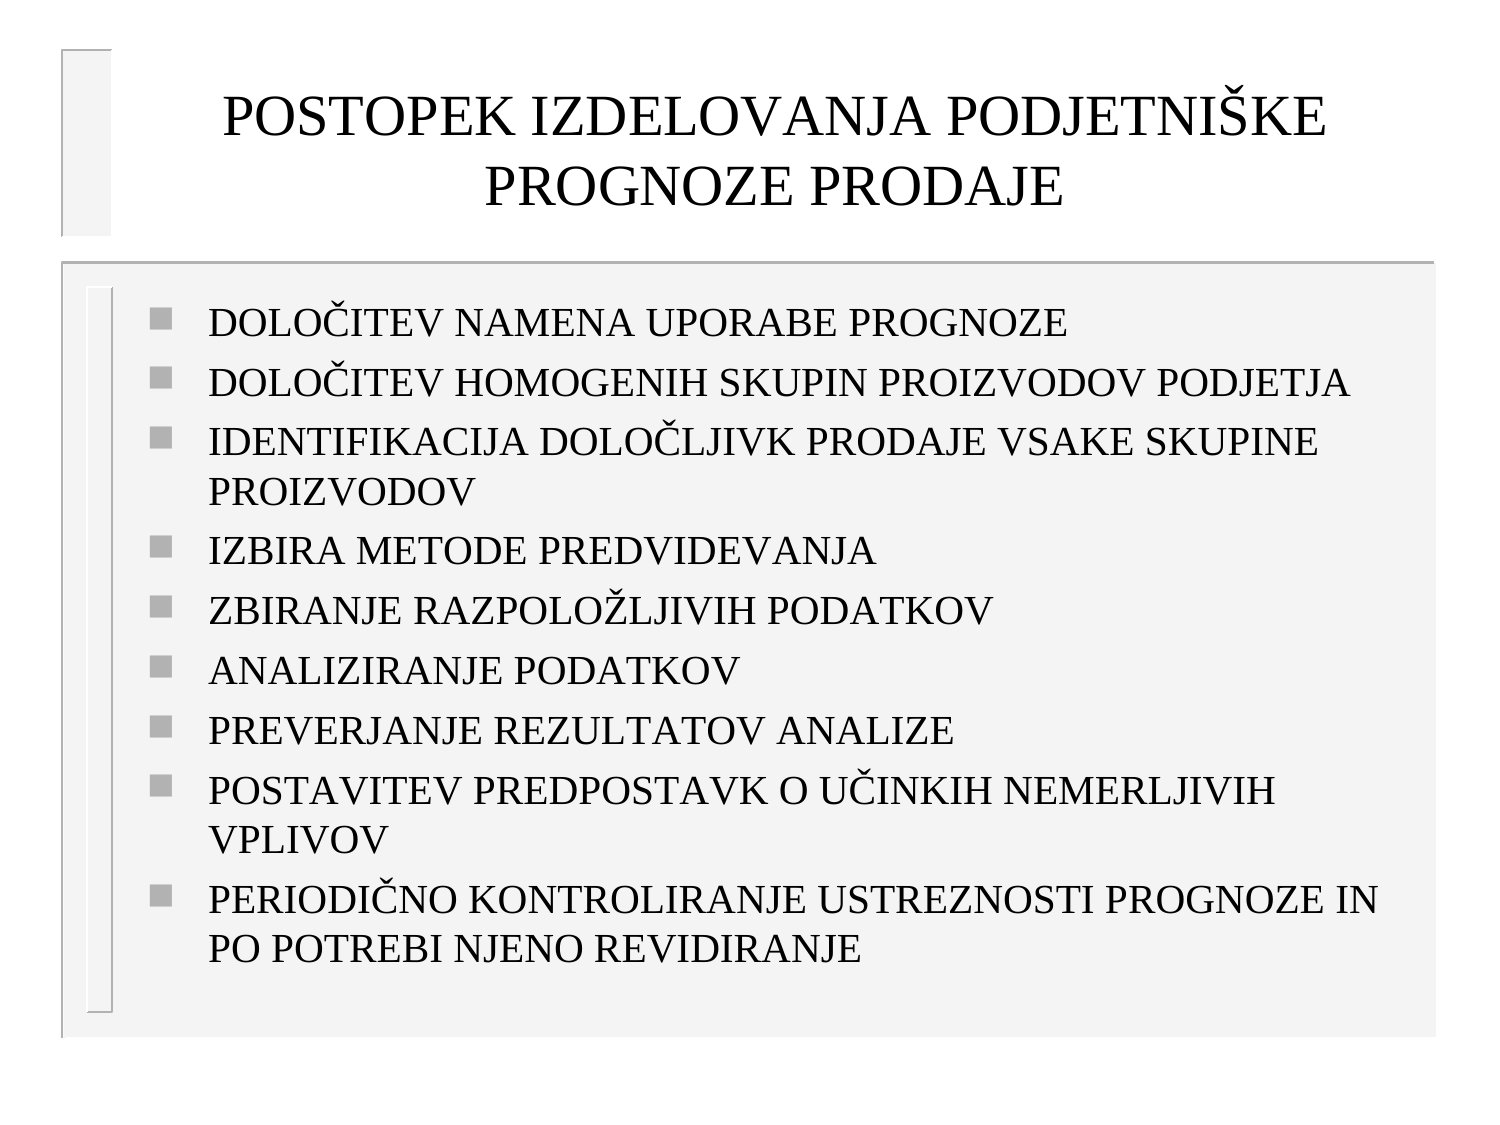

# POSTOPEK IZDELOVANJA PODJETNIŠKE PROGNOZE PRODAJE
DOLOČITEV NAMENA UPORABE PROGNOZE
DOLOČITEV HOMOGENIH SKUPIN PROIZVODOV PODJETJA
IDENTIFIKACIJA DOLOČLJIVK PRODAJE VSAKE SKUPINE PROIZVODOV
IZBIRA METODE PREDVIDEVANJA
ZBIRANJE RAZPOLOŽLJIVIH PODATKOV
ANALIZIRANJE PODATKOV
PREVERJANJE REZULTATOV ANALIZE
POSTAVITEV PREDPOSTAVK O UČINKIH NEMERLJIVIH VPLIVOV
PERIODIČNO KONTROLIRANJE USTREZNOSTI PROGNOZE IN PO POTREBI NJENO REVIDIRANJE